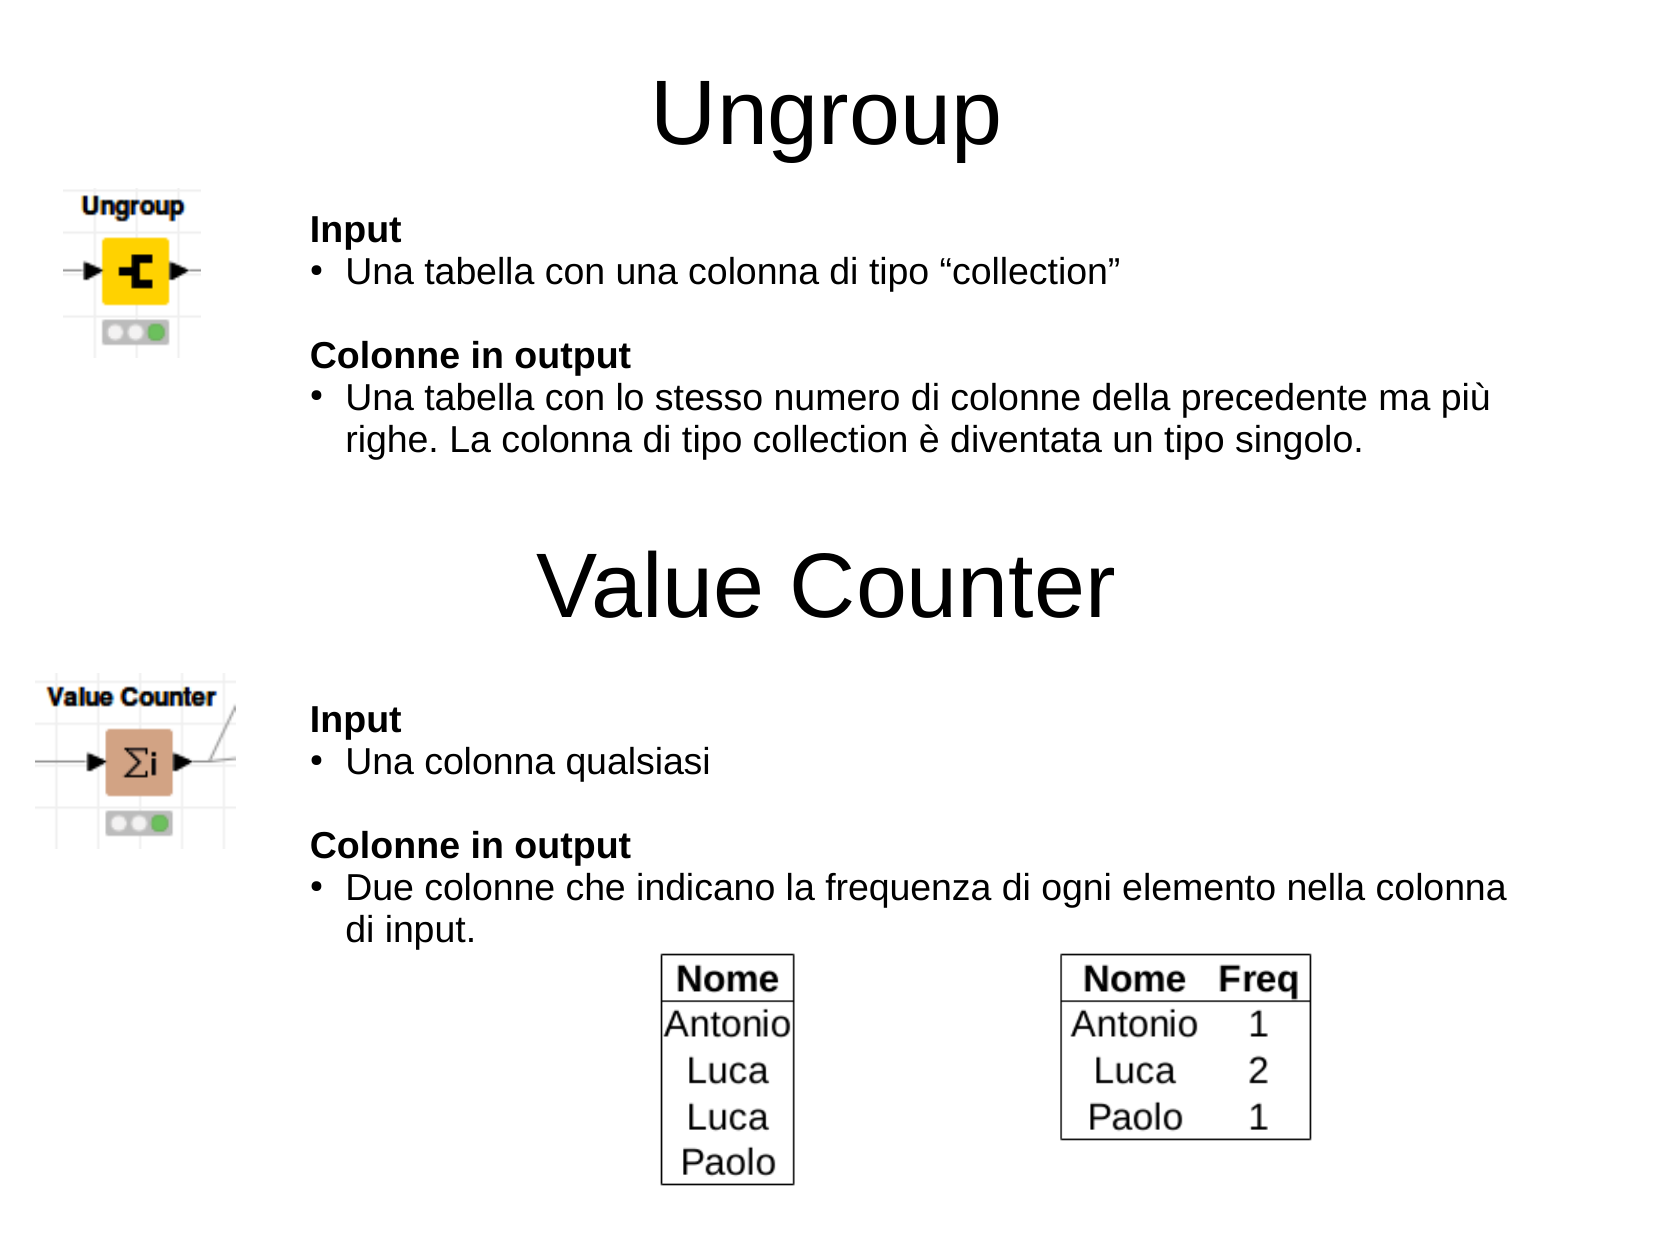

# Ungroup
Input
Una tabella con una colonna di tipo “collection”
Colonne in output
Una tabella con lo stesso numero di colonne della precedente ma più righe. La colonna di tipo collection è diventata un tipo singolo.
Value Counter
Input
Una colonna qualsiasi
Colonne in output
Due colonne che indicano la frequenza di ogni elemento nella colonna di input.